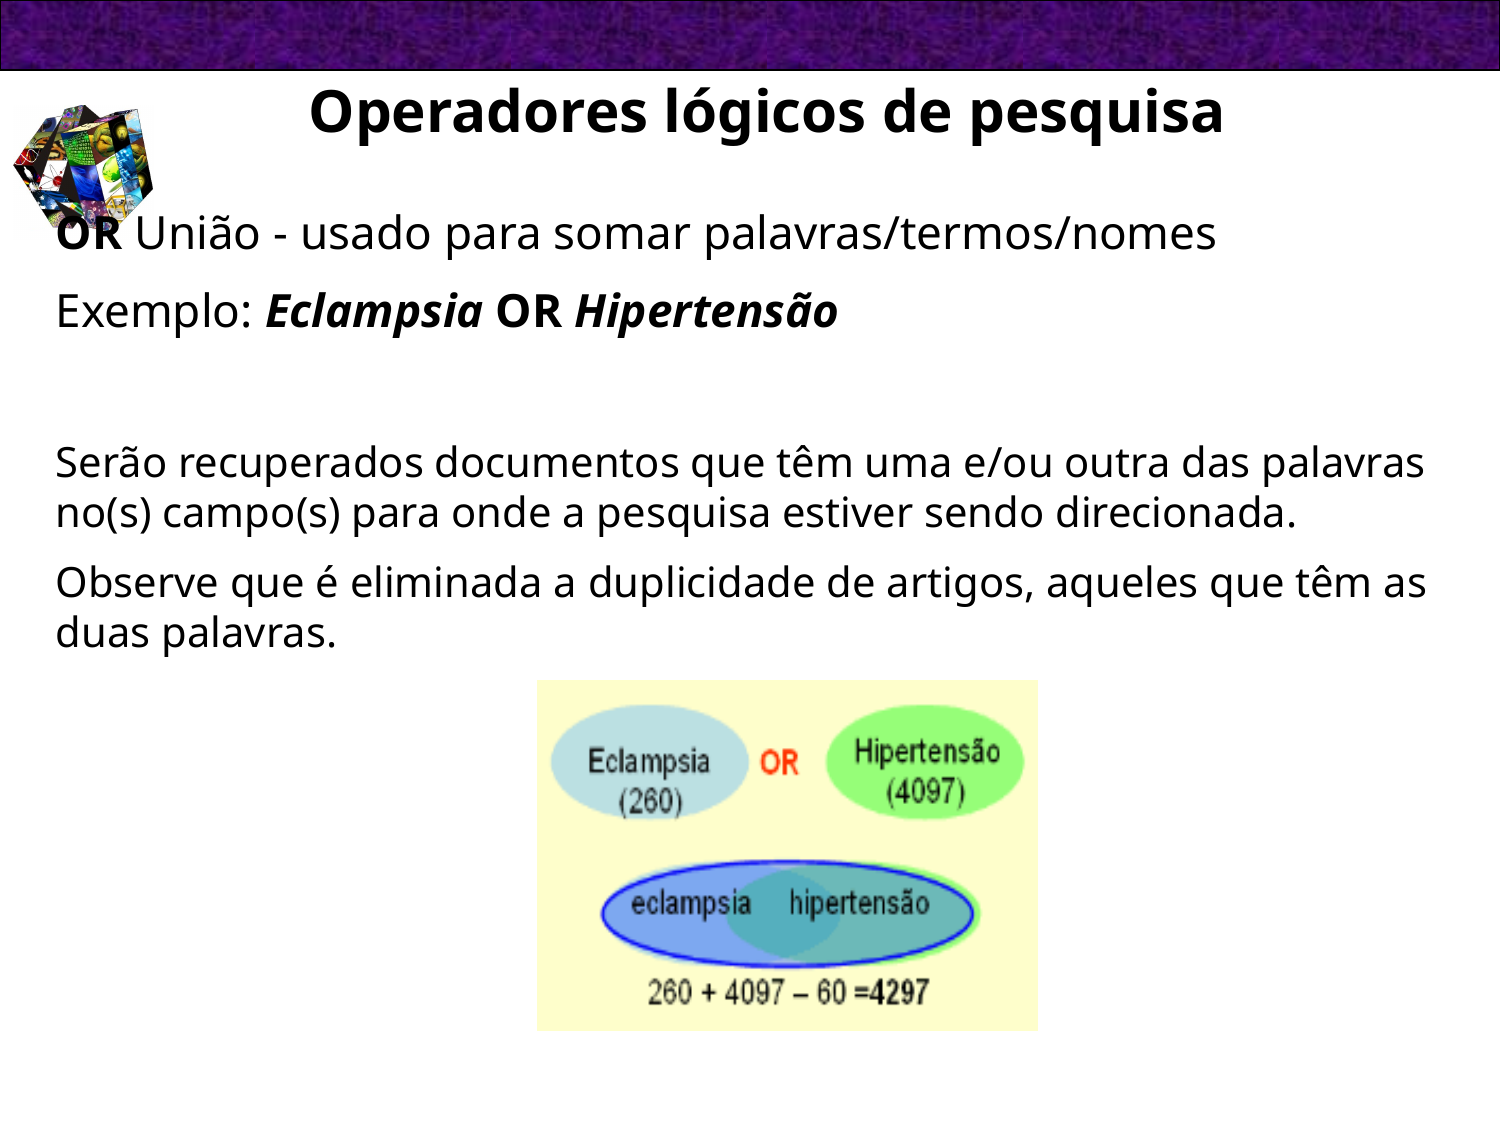

Operadores lógicos de pesquisa
OR União - usado para somar palavras/termos/nomes
Exemplo: Eclampsia OR Hipertensão
Serão recuperados documentos que têm uma e/ou outra das palavras no(s) campo(s) para onde a pesquisa estiver sendo direcionada.
Observe que é eliminada a duplicidade de artigos, aqueles que têm as duas palavras.